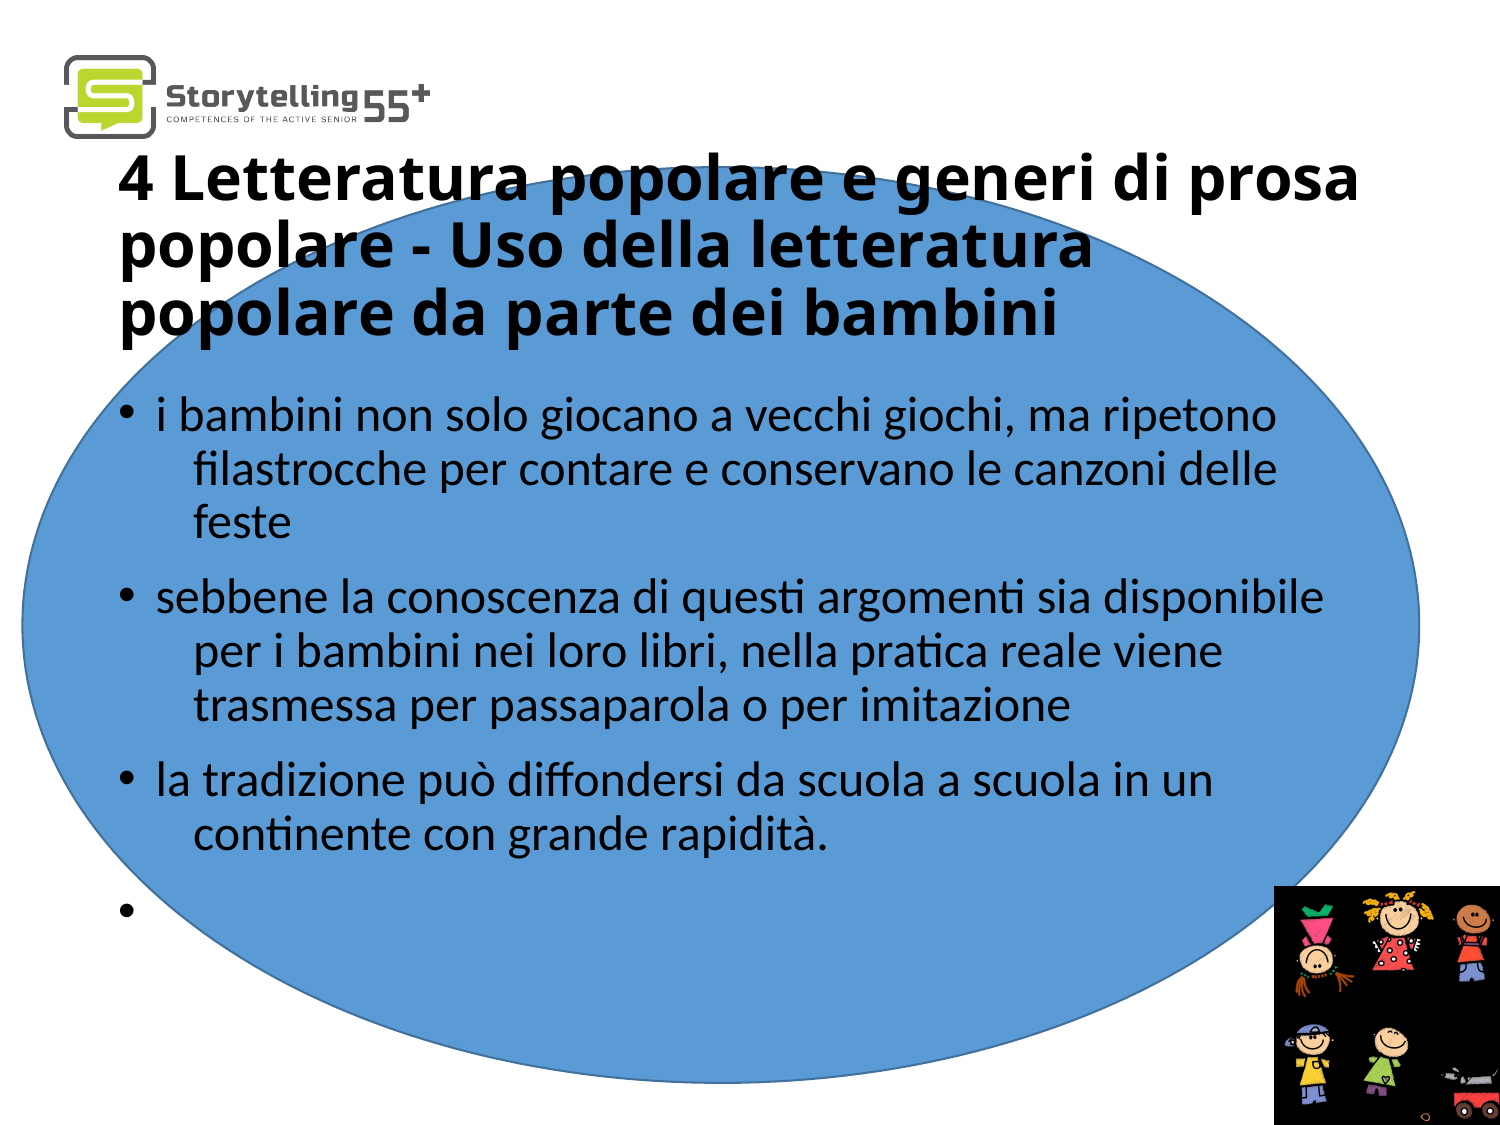

# 4 Letteratura popolare e generi di prosa popolare - Uso della letteratura popolare da parte dei bambini
i bambini non solo giocano a vecchi giochi, ma ripetono filastrocche per contare e conservano le canzoni delle feste
sebbene la conoscenza di questi argomenti sia disponibile per i bambini nei loro libri, nella pratica reale viene trasmessa per passaparola o per imitazione
la tradizione può diffondersi da scuola a scuola in un continente con grande rapidità.